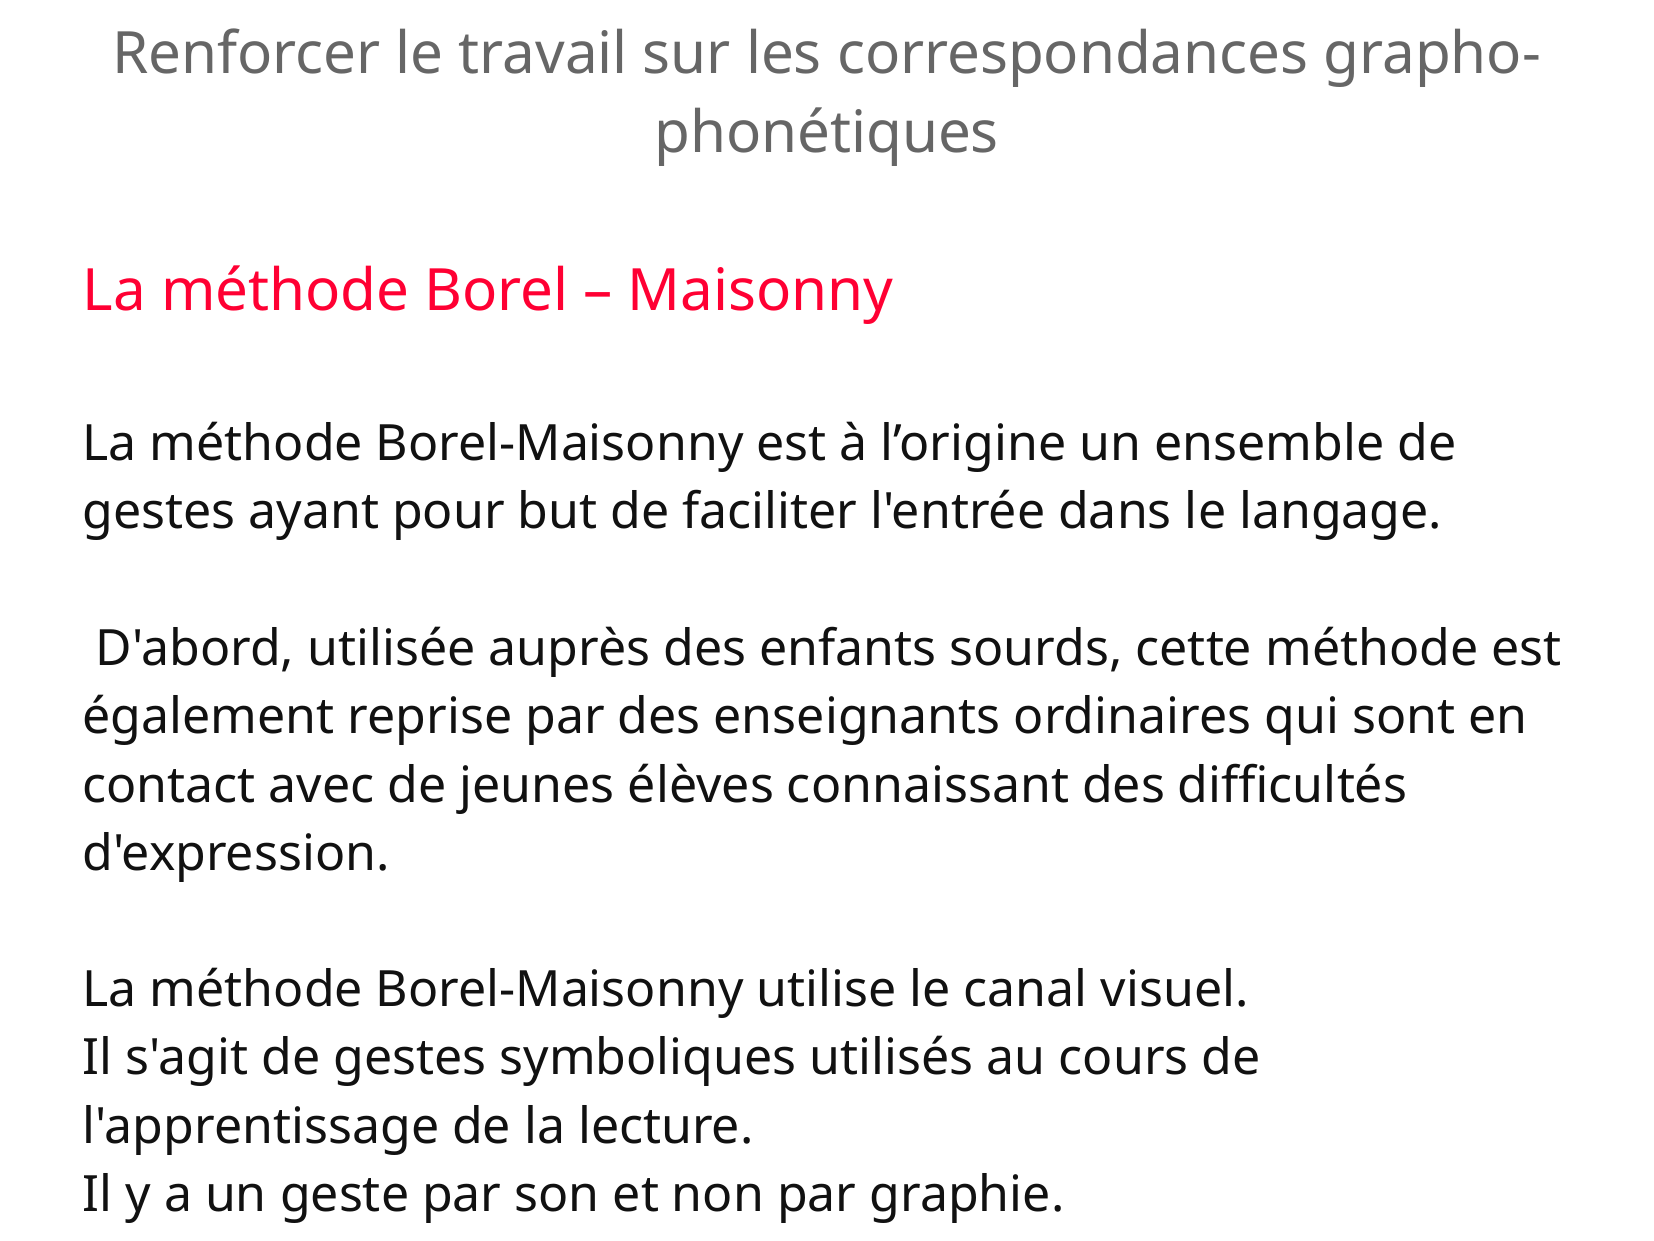

# Renforcer le travail sur les correspondances grapho-phonétiques
La méthode Borel – Maisonny
La méthode Borel-Maisonny est à l’origine un ensemble de gestes ayant pour but de faciliter l'entrée dans le langage.
 D'abord, utilisée auprès des enfants sourds, cette méthode est également reprise par des enseignants ordinaires qui sont en contact avec de jeunes élèves connaissant des difficultés d'expression.
La méthode Borel-Maisonny utilise le canal visuel.
Il s'agit de gestes symboliques utilisés au cours de
l'apprentissage de la lecture.
Il y a un geste par son et non par graphie.